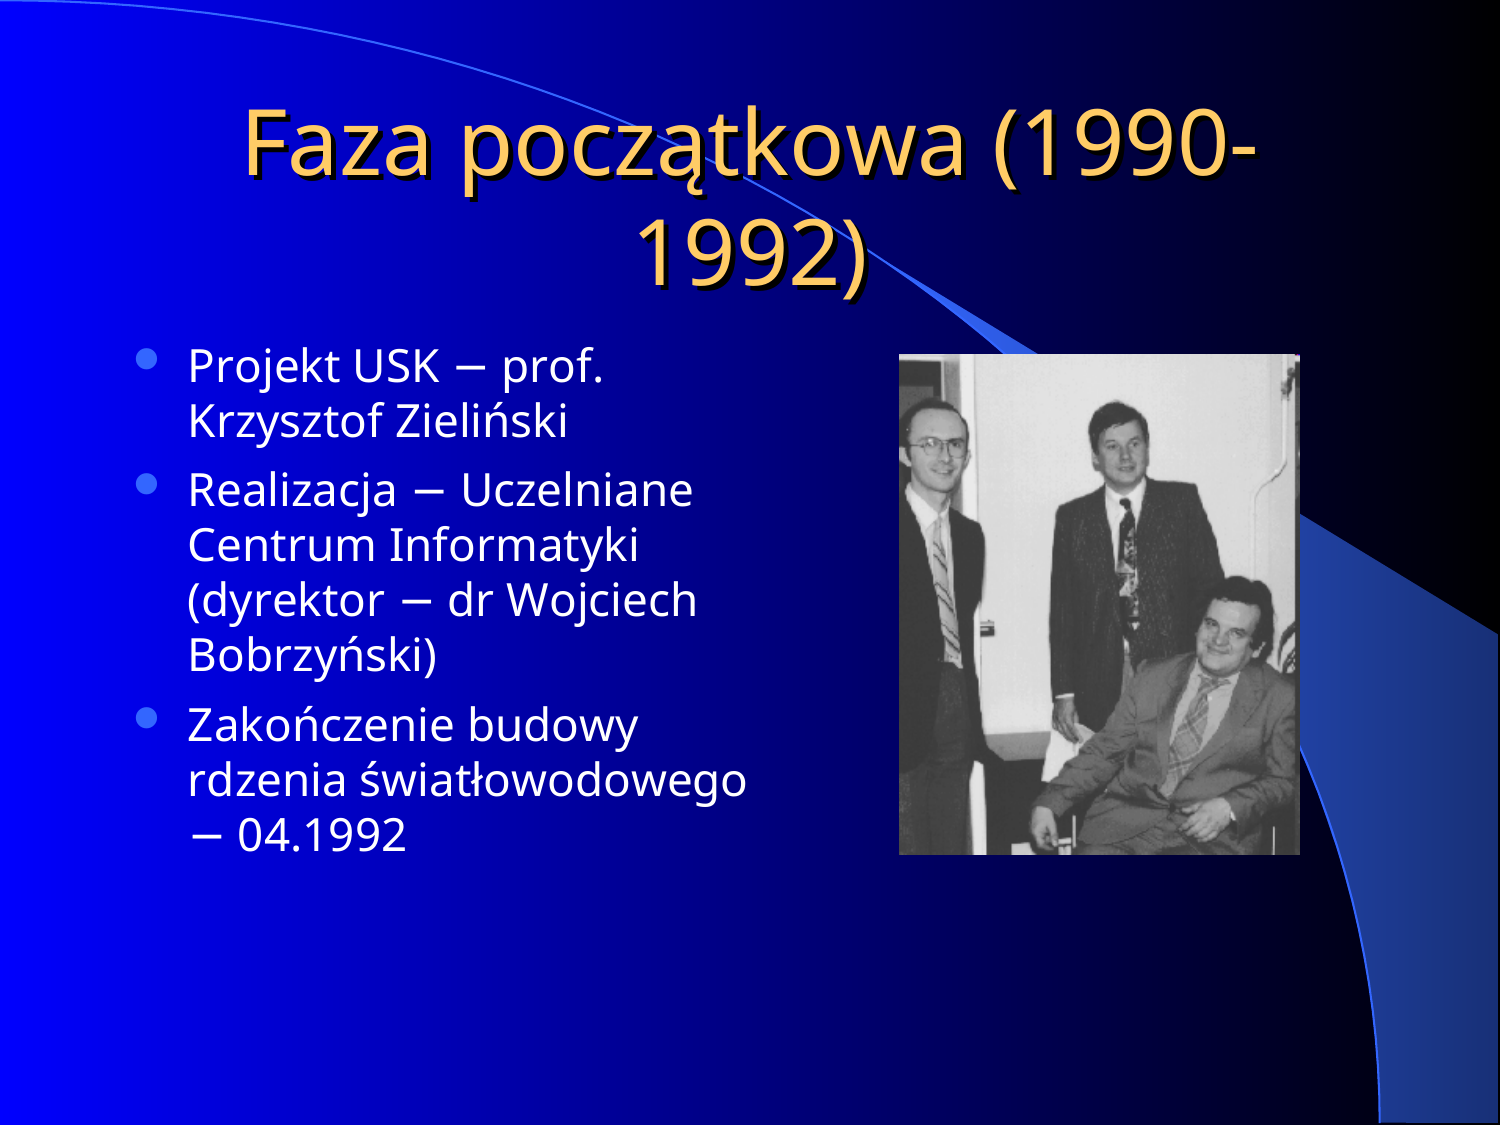

# Faza początkowa (1990-1992)
Projekt USK − prof. Krzysztof Zieliński
Realizacja − Uczelniane Centrum Informatyki (dyrektor − dr Wojciech Bobrzyński)
Zakończenie budowy rdzenia światłowodowego − 04.1992